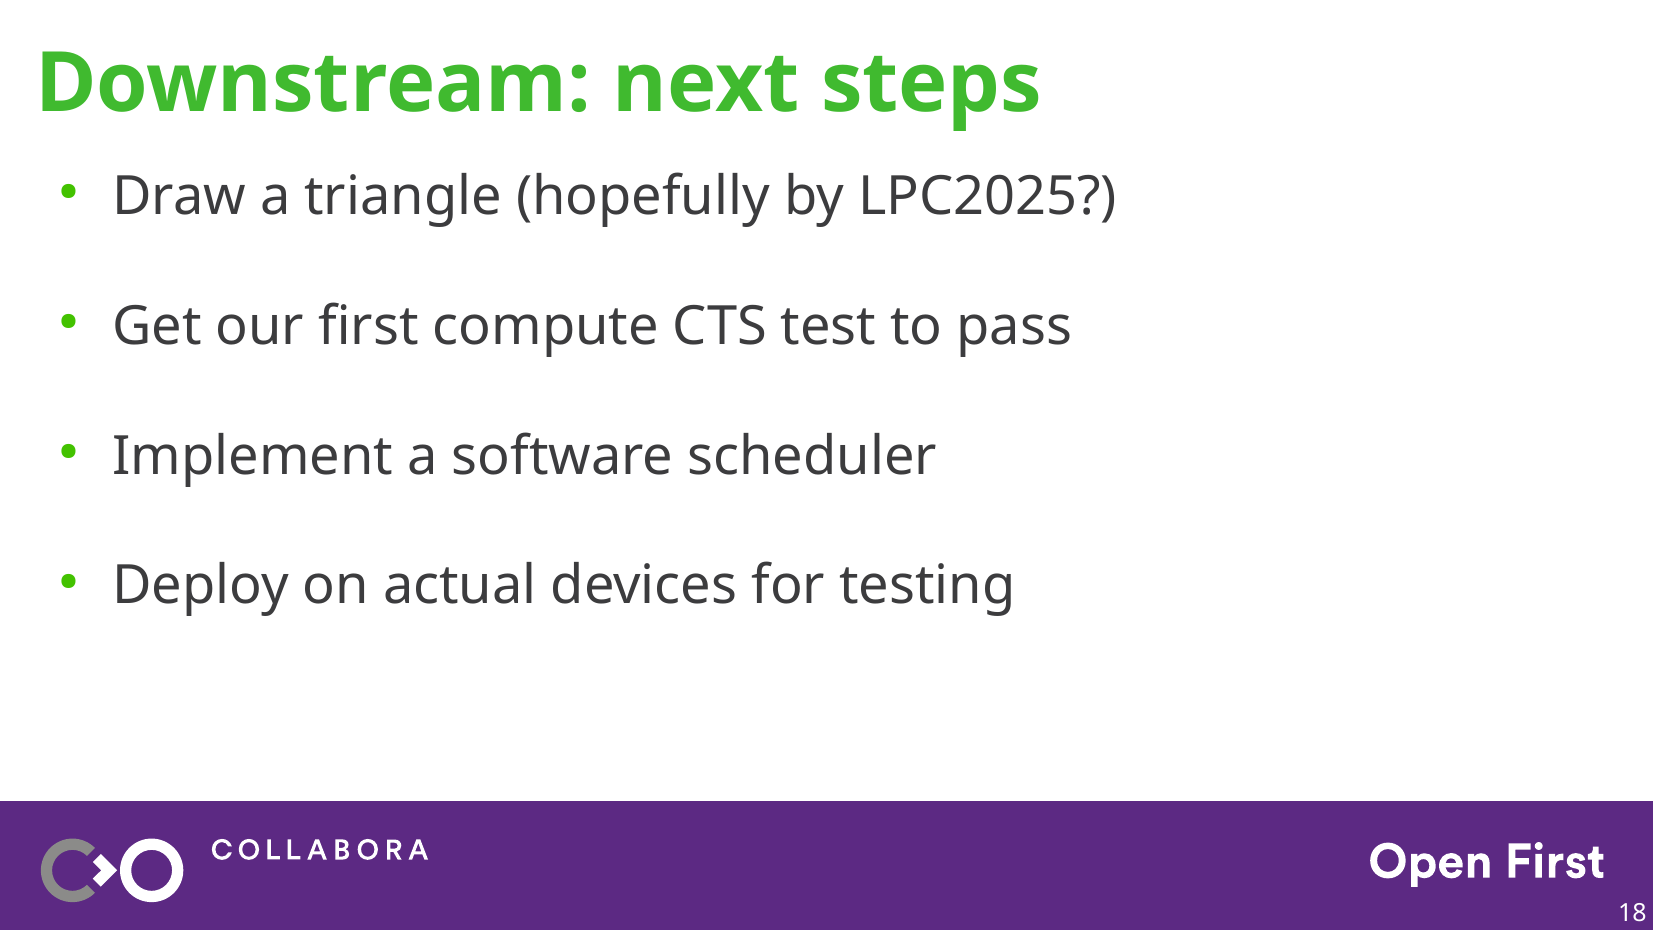

# Downstream: next steps
Draw a triangle (hopefully by LPC2025?)
Get our first compute CTS test to pass
Implement a software scheduler
Deploy on actual devices for testing